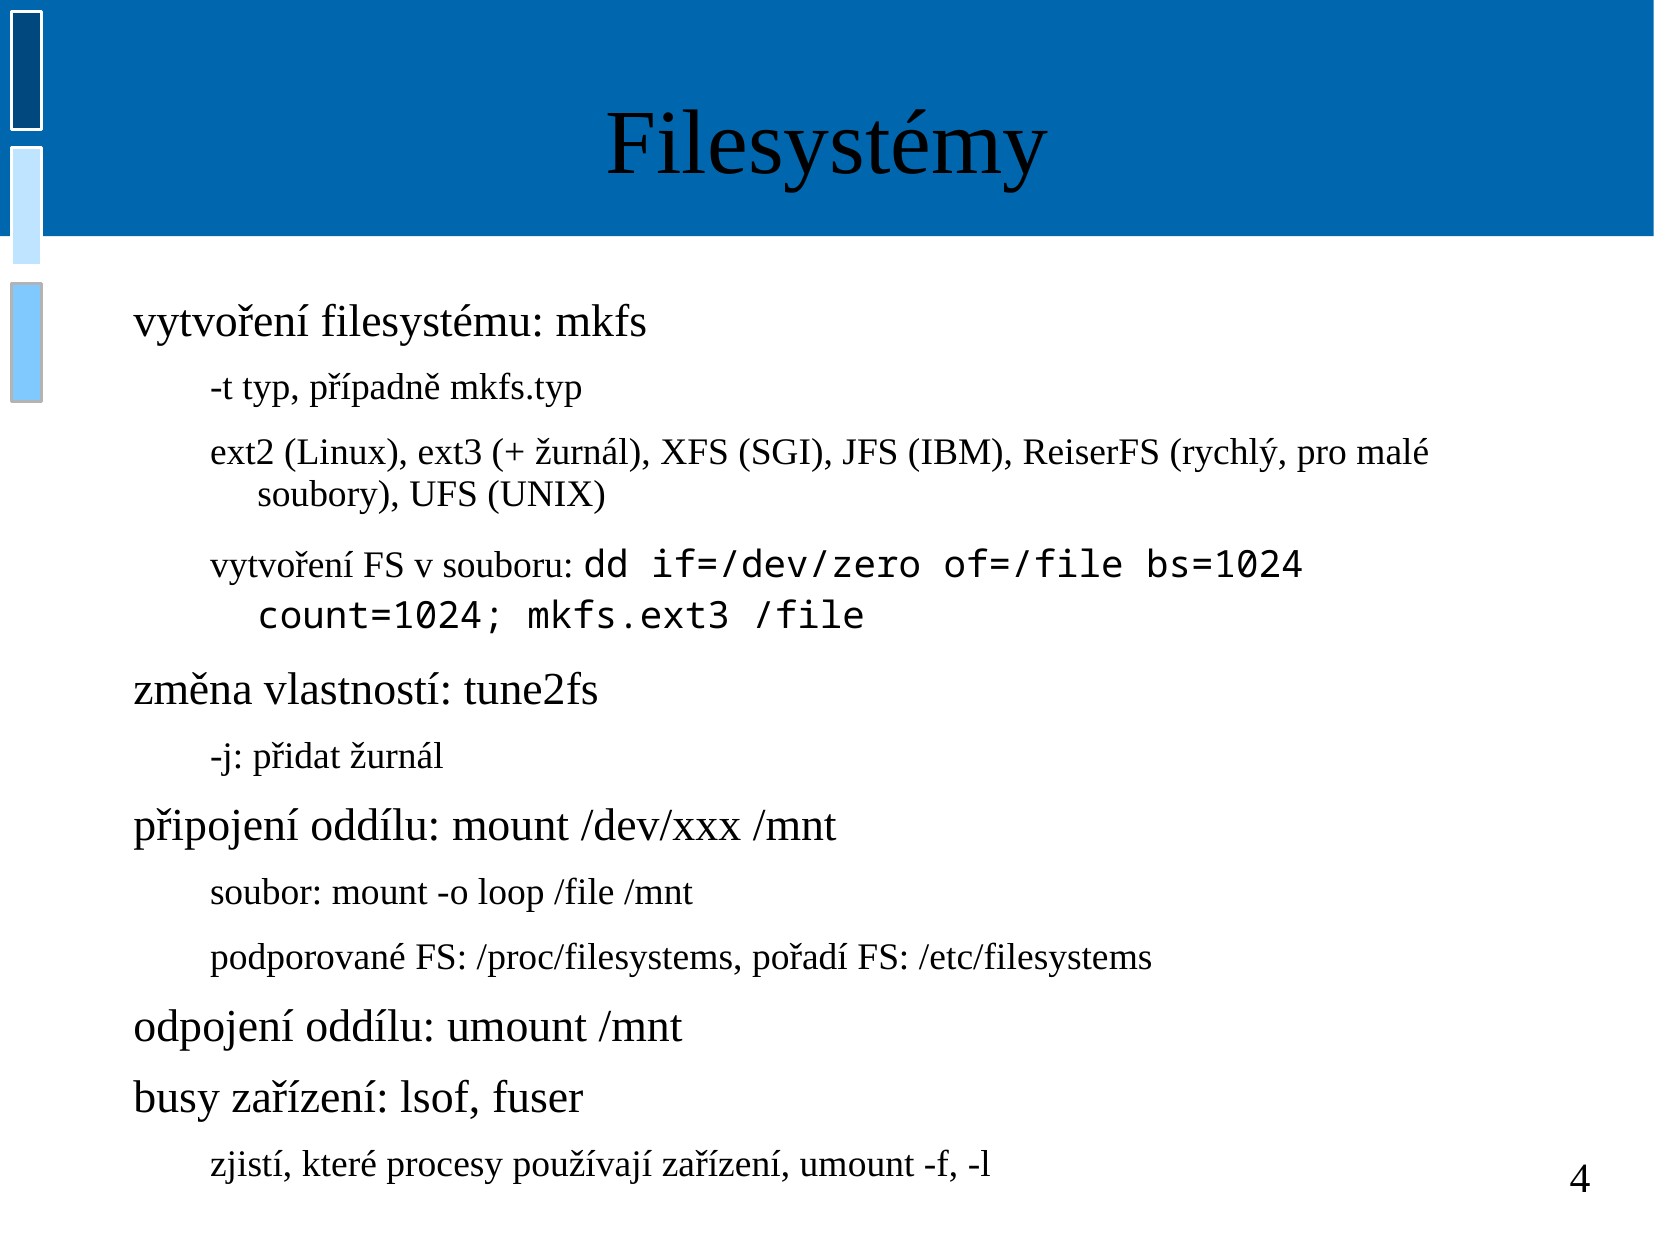

# Filesystémy
vytvoření filesystému: mkfs
-t typ, případně mkfs.typ
ext2 (Linux), ext3 (+ žurnál), XFS (SGI), JFS (IBM), ReiserFS (rychlý, pro malé soubory), UFS (UNIX)
vytvoření FS v souboru: dd if=/dev/zero of=/file bs=1024 count=1024; mkfs.ext3 /file
změna vlastností: tune2fs
-j: přidat žurnál
připojení oddílu: mount /dev/xxx /mnt
soubor: mount -o loop /file /mnt
podporované FS: /proc/filesystems, pořadí FS: /etc/filesystems
odpojení oddílu: umount /mnt
busy zařízení: lsof, fuser
zjistí, které procesy používají zařízení, umount -f, -l